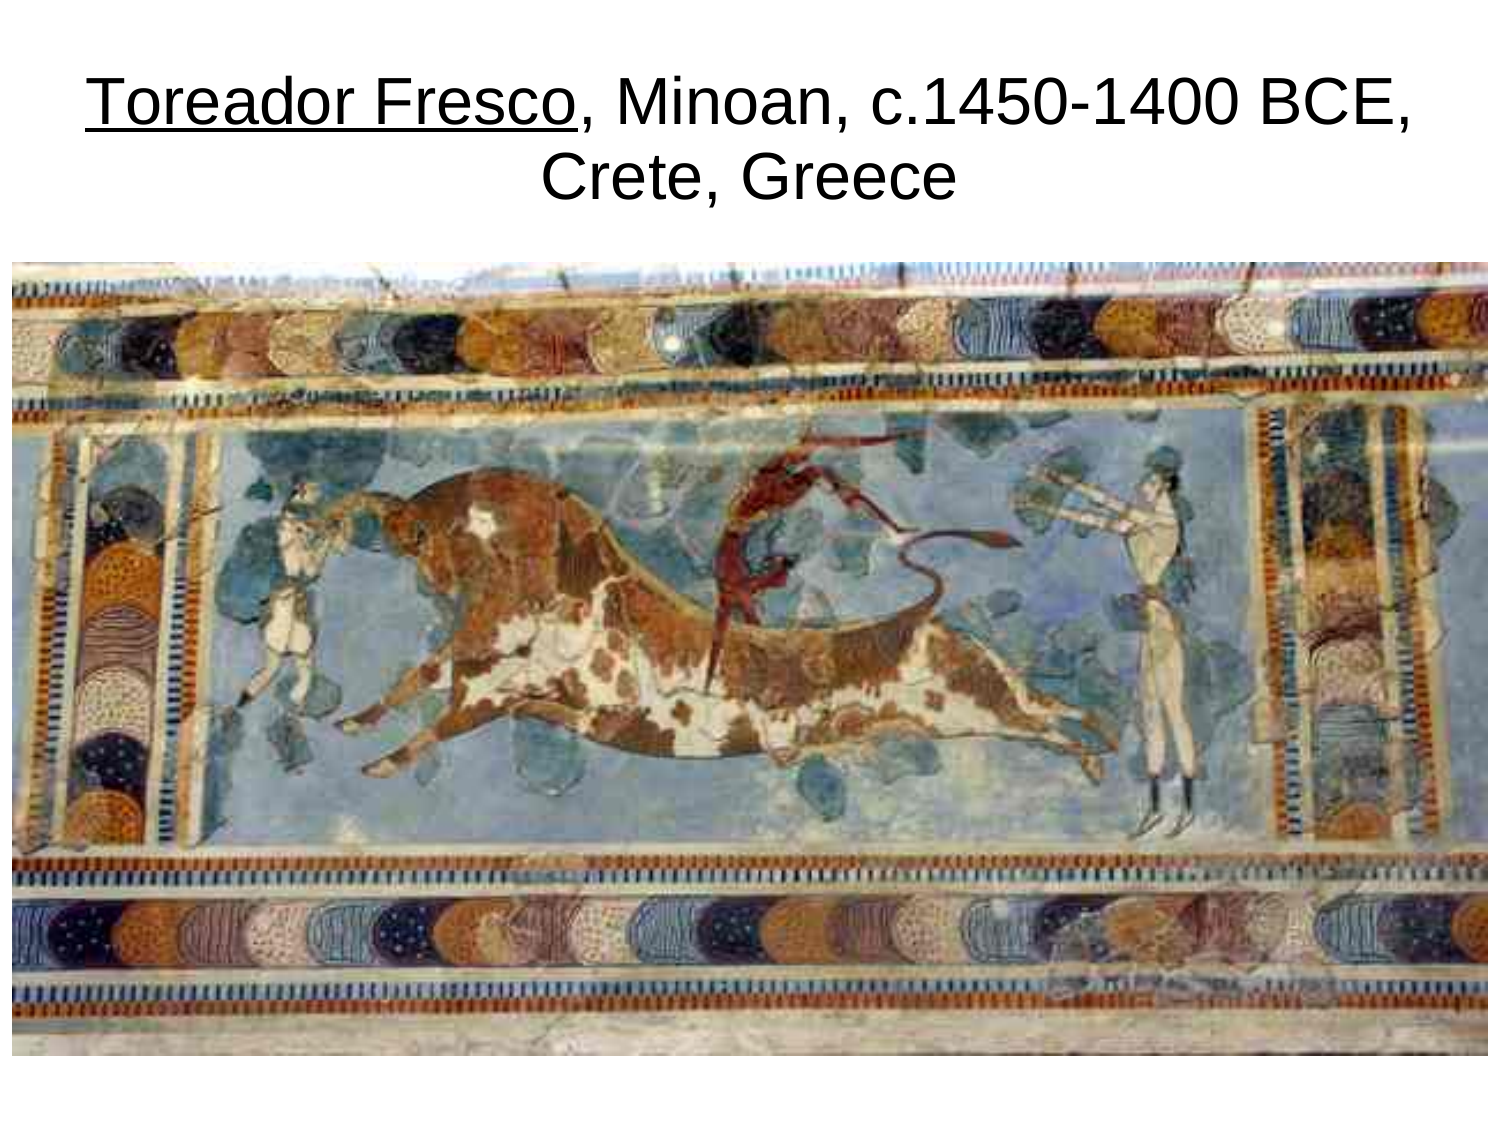

# Toreador Fresco, Minoan, c.1450-1400 BCE, Crete, Greece